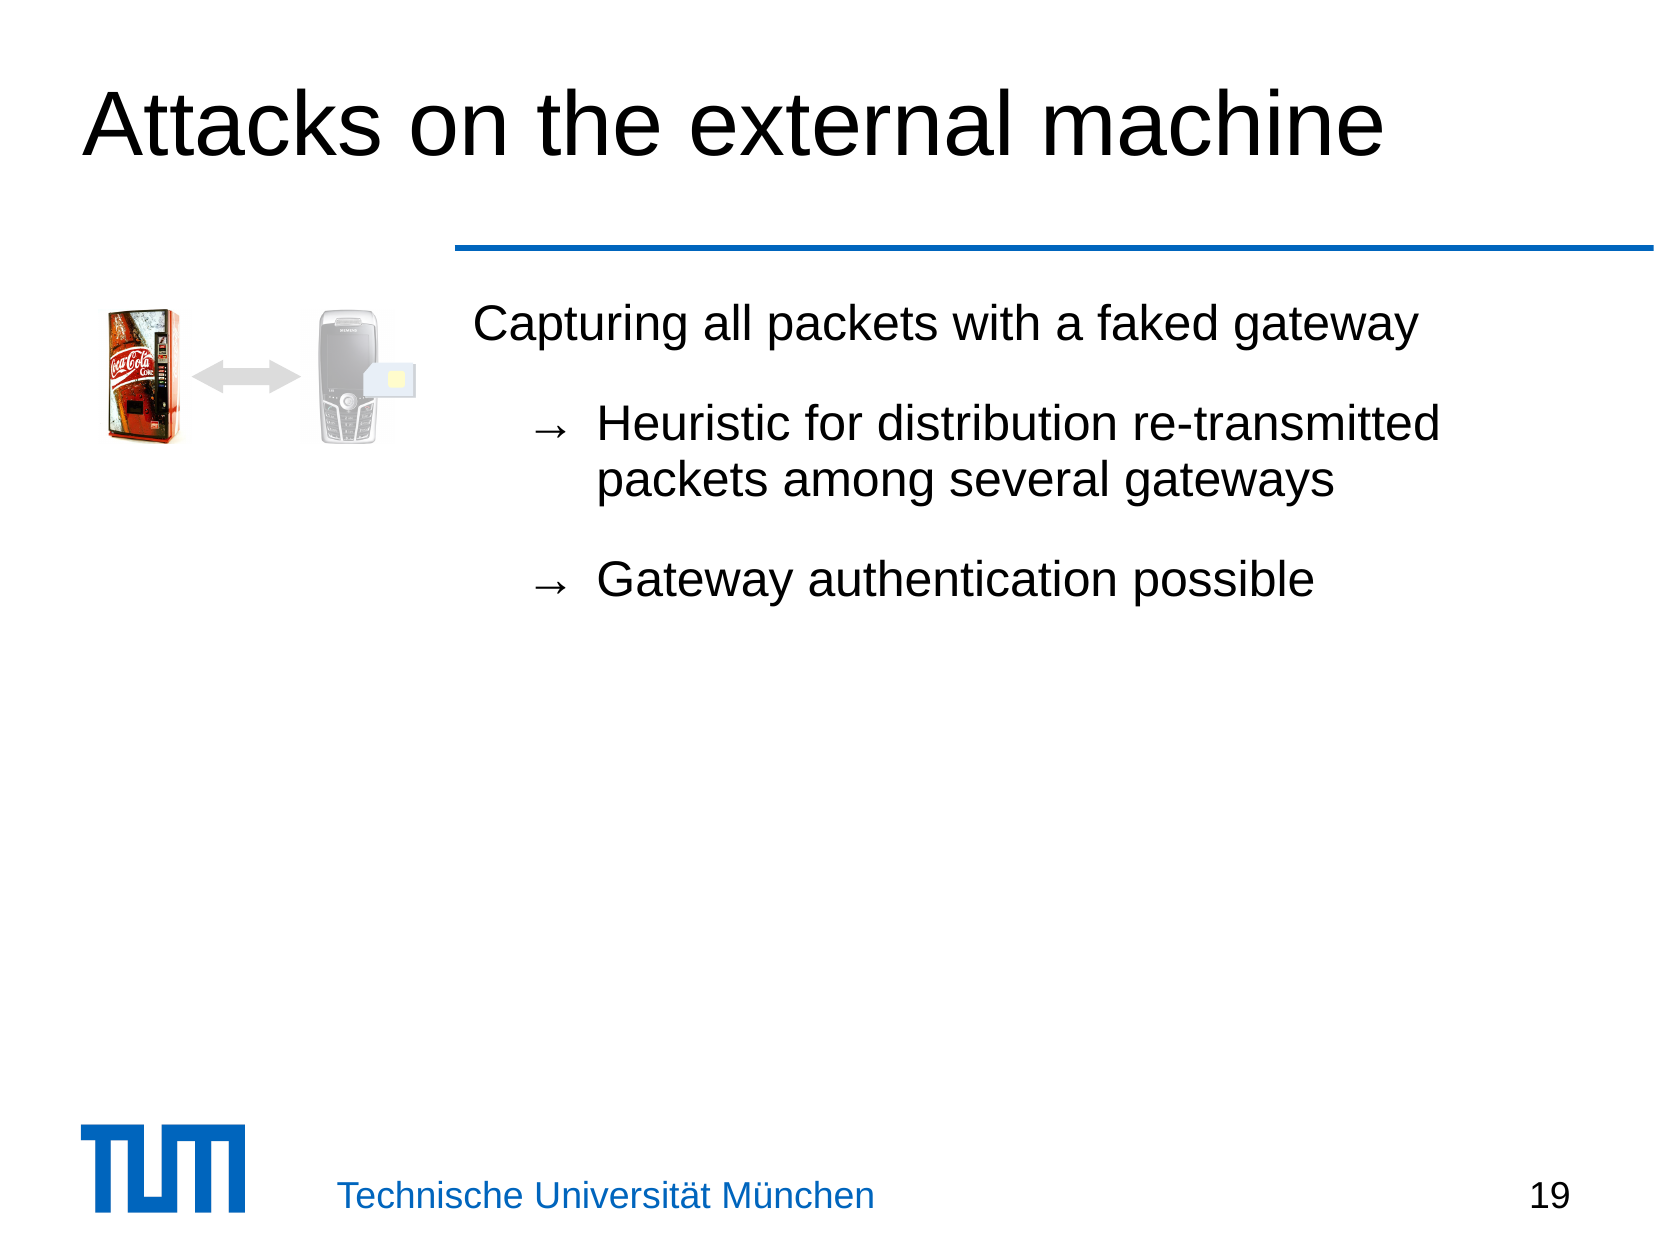

# Attacks on the external machine
Capturing all packets with a faked gateway
→	Heuristic for distribution re-transmitted packets among several gateways
→	Gateway authentication possible
19